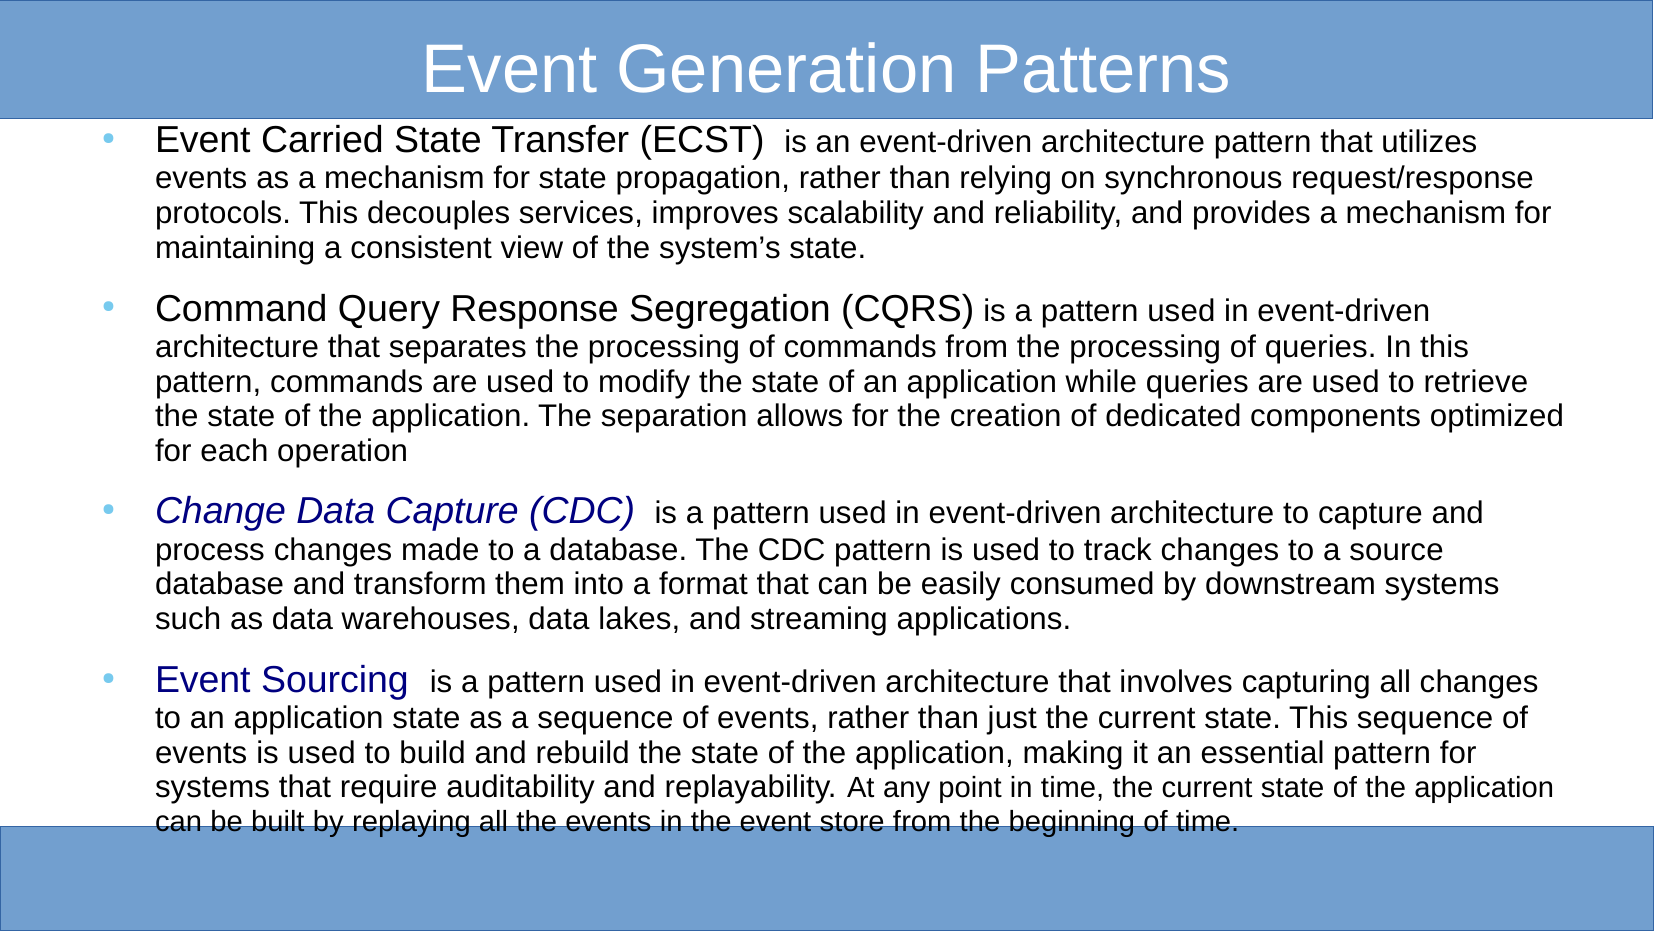

# Event Generation Patterns
Event Carried State Transfer (ECST) is an event-driven architecture pattern that utilizes events as a mechanism for state propagation, rather than relying on synchronous request/response protocols. This decouples services, improves scalability and reliability, and provides a mechanism for maintaining a consistent view of the system’s state.
Command Query Response Segregation (CQRS) is a pattern used in event-driven architecture that separates the processing of commands from the processing of queries. In this pattern, commands are used to modify the state of an application while queries are used to retrieve the state of the application. The separation allows for the creation of dedicated components optimized for each operation
Change Data Capture (CDC) is a pattern used in event-driven architecture to capture and process changes made to a database. The CDC pattern is used to track changes to a source database and transform them into a format that can be easily consumed by downstream systems such as data warehouses, data lakes, and streaming applications.
Event Sourcing is a pattern used in event-driven architecture that involves capturing all changes to an application state as a sequence of events, rather than just the current state. This sequence of events is used to build and rebuild the state of the application, making it an essential pattern for systems that require auditability and replayability. At any point in time, the current state of the application can be built by replaying all the events in the event store from the beginning of time.